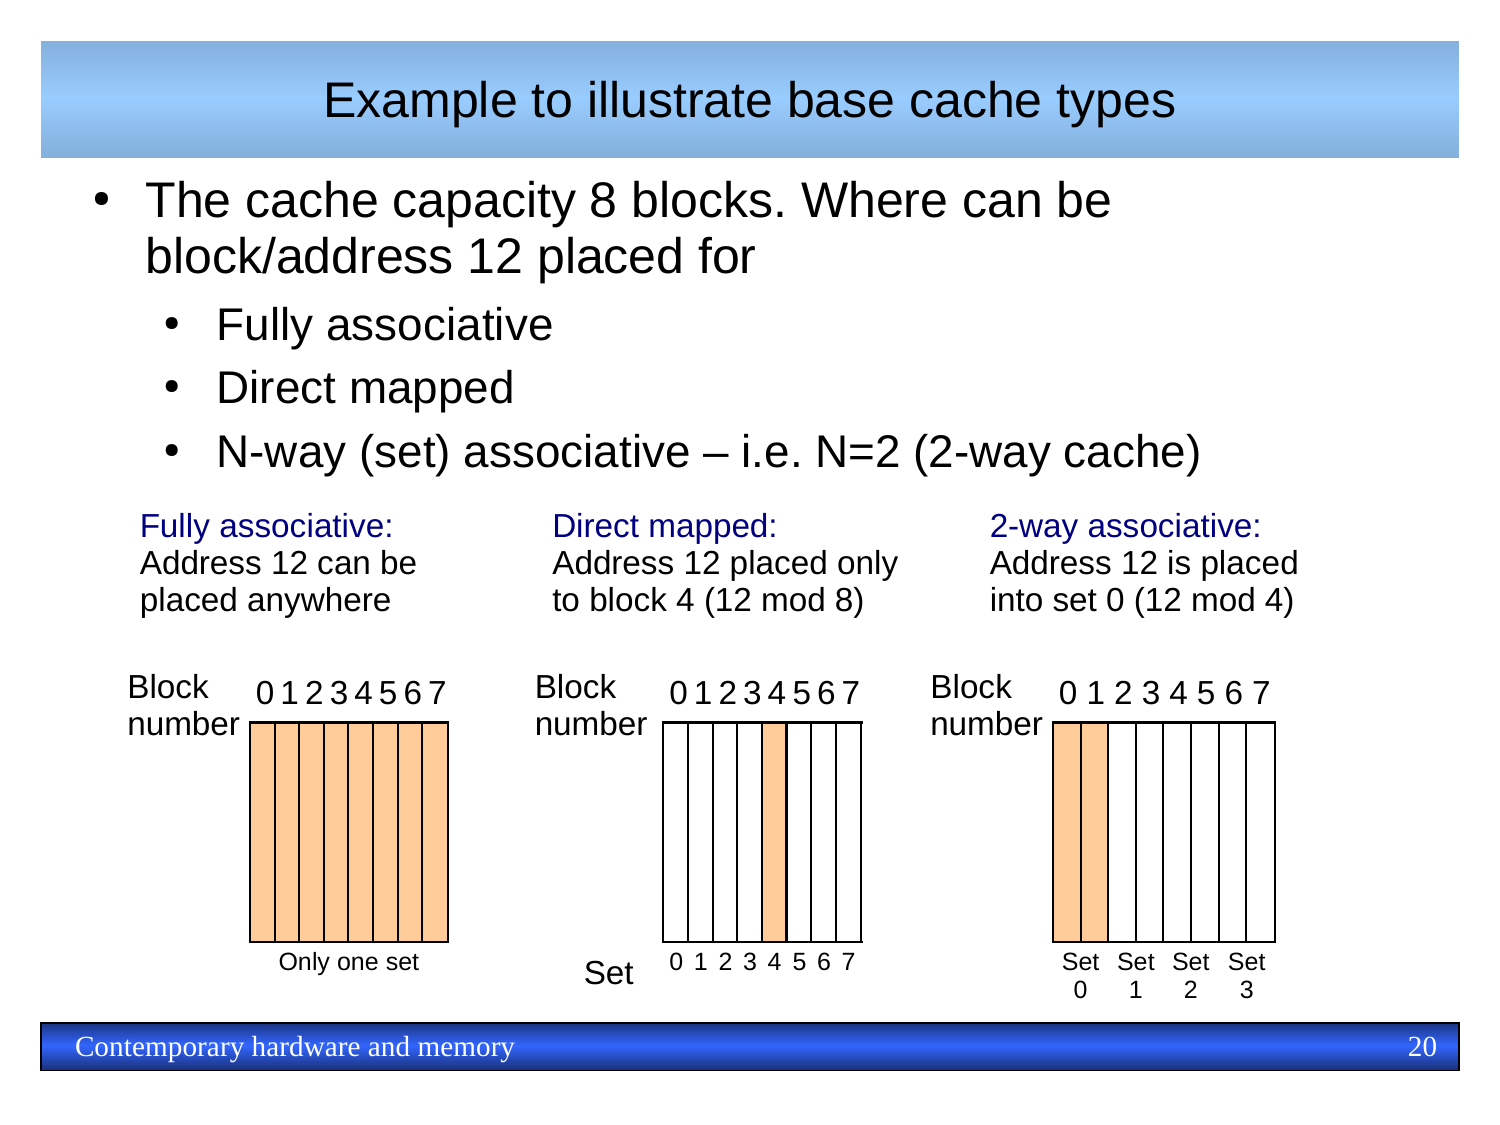

# Example to illustrate base cache types
The cache capacity 8 blocks. Where can be block/address 12 placed for
Fully associative
Direct mapped
N-way (set) associative – i.e. N=2 (2-way cache)
Fully associative:
Address 12 can be placed anywhere
Direct mapped:
Address 12 placed only to block 4 (12 mod 8)
2-way associative:
Address 12 is placed into set 0 (12 mod 4)
Block
number
Block
number
Block
number
| 0 | 1 | 2 | 3 | 4 | 5 | 6 | 7 |
| --- | --- | --- | --- | --- | --- | --- | --- |
| | | | | | | | |
| Only one set | | | | | | | |
| 0 | 1 | 2 | 3 | 4 | 5 | 6 | 7 |
| --- | --- | --- | --- | --- | --- | --- | --- |
| | | | | | | | |
| 0 | 1 | 2 | 3 | 4 | 5 | 6 | 7 |
| 0 | 1 | 2 | 3 | 4 | 5 | 6 | 7 |
| --- | --- | --- | --- | --- | --- | --- | --- |
| | | | | | | | |
| Set 0 | | Set 1 | | Set 2 | | Set 3 | |
Set
Contemporary hardware and memory
20